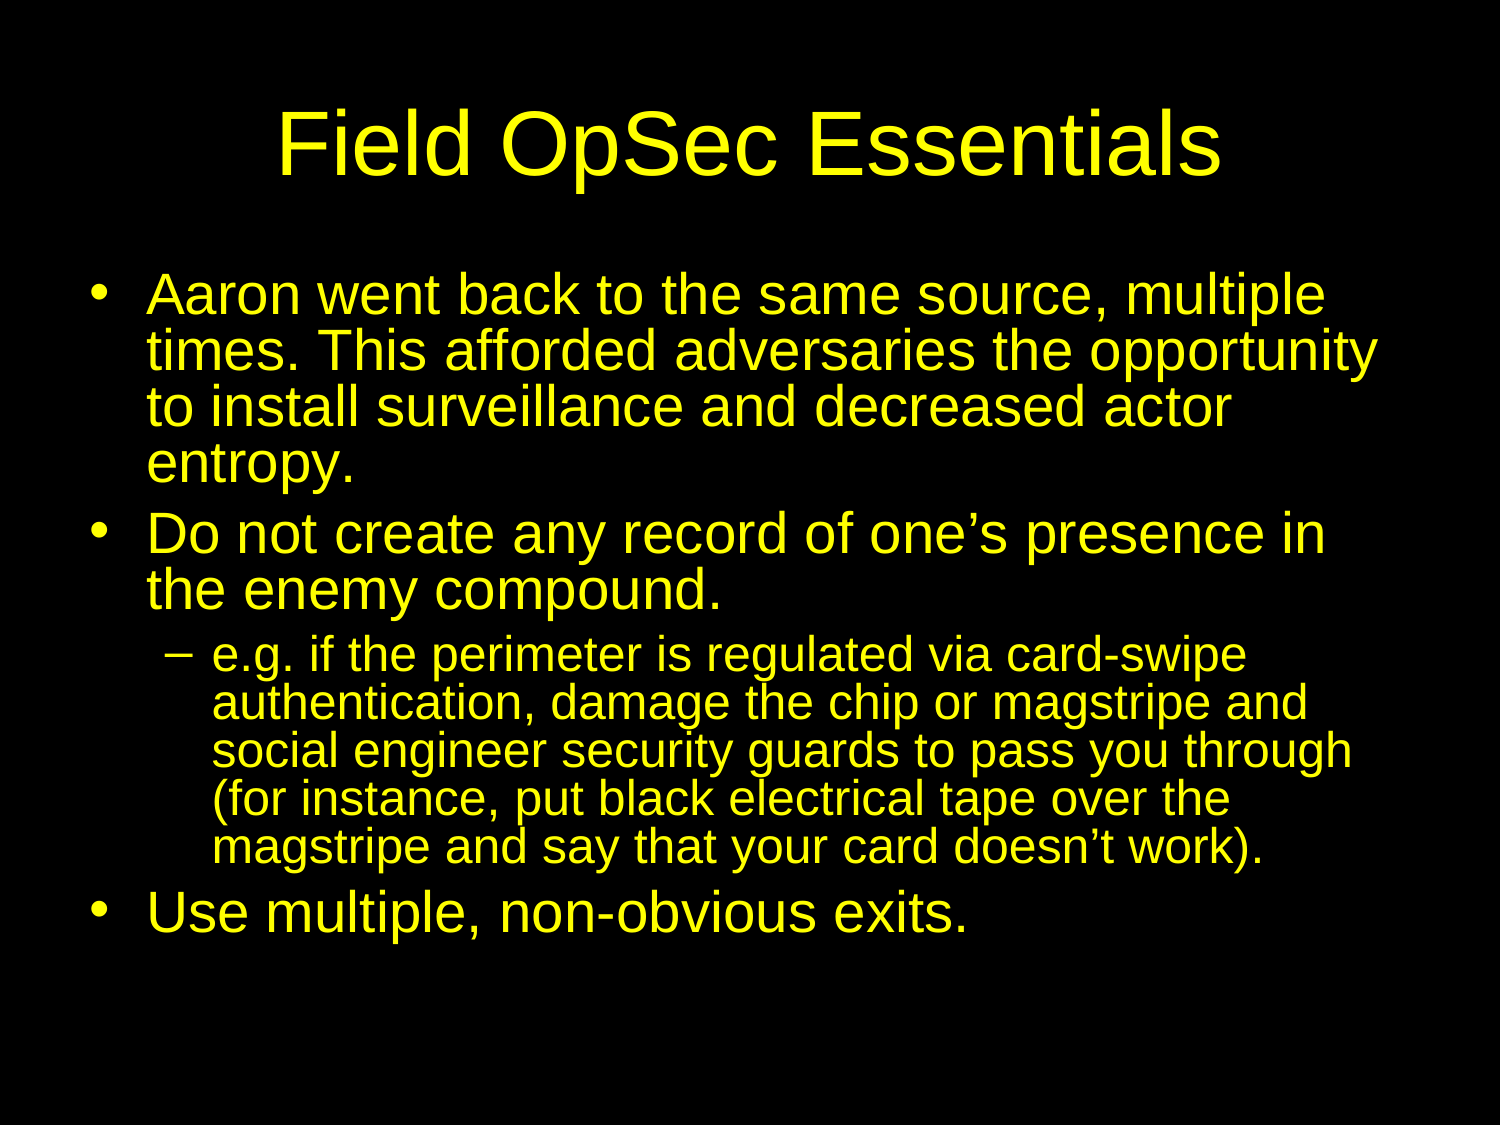

# Field OpSec Essentials
Aaron went back to the same source, multiple times. This afforded adversaries the opportunity to install surveillance and decreased actor entropy.
Do not create any record of one’s presence in the enemy compound.
e.g. if the perimeter is regulated via card-swipe authentication, damage the chip or magstripe and social engineer security guards to pass you through (for instance, put black electrical tape over the magstripe and say that your card doesn’t work).
Use multiple, non-obvious exits.